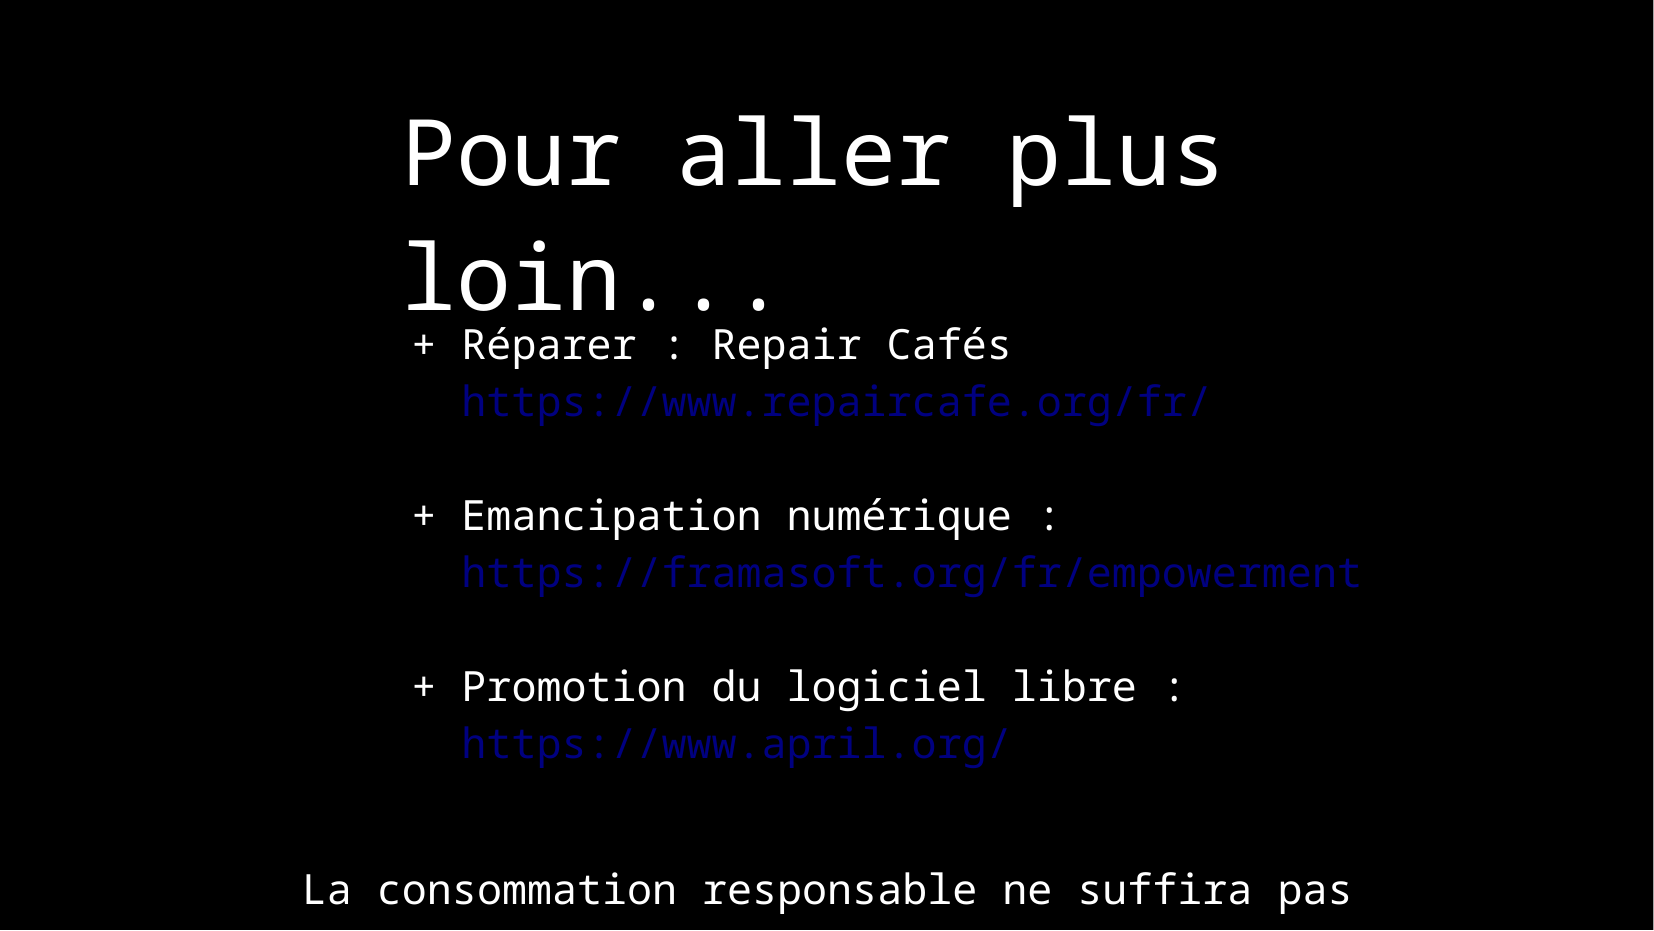

# Pour aller plus loin...
+ Réparer : Repair Cafés
 https://www.repaircafe.org/fr/
+ Emancipation numérique :
 https://framasoft.org/fr/empowerment
+ Promotion du logiciel libre :
 https://www.april.org/
La consommation responsable ne suffira pas